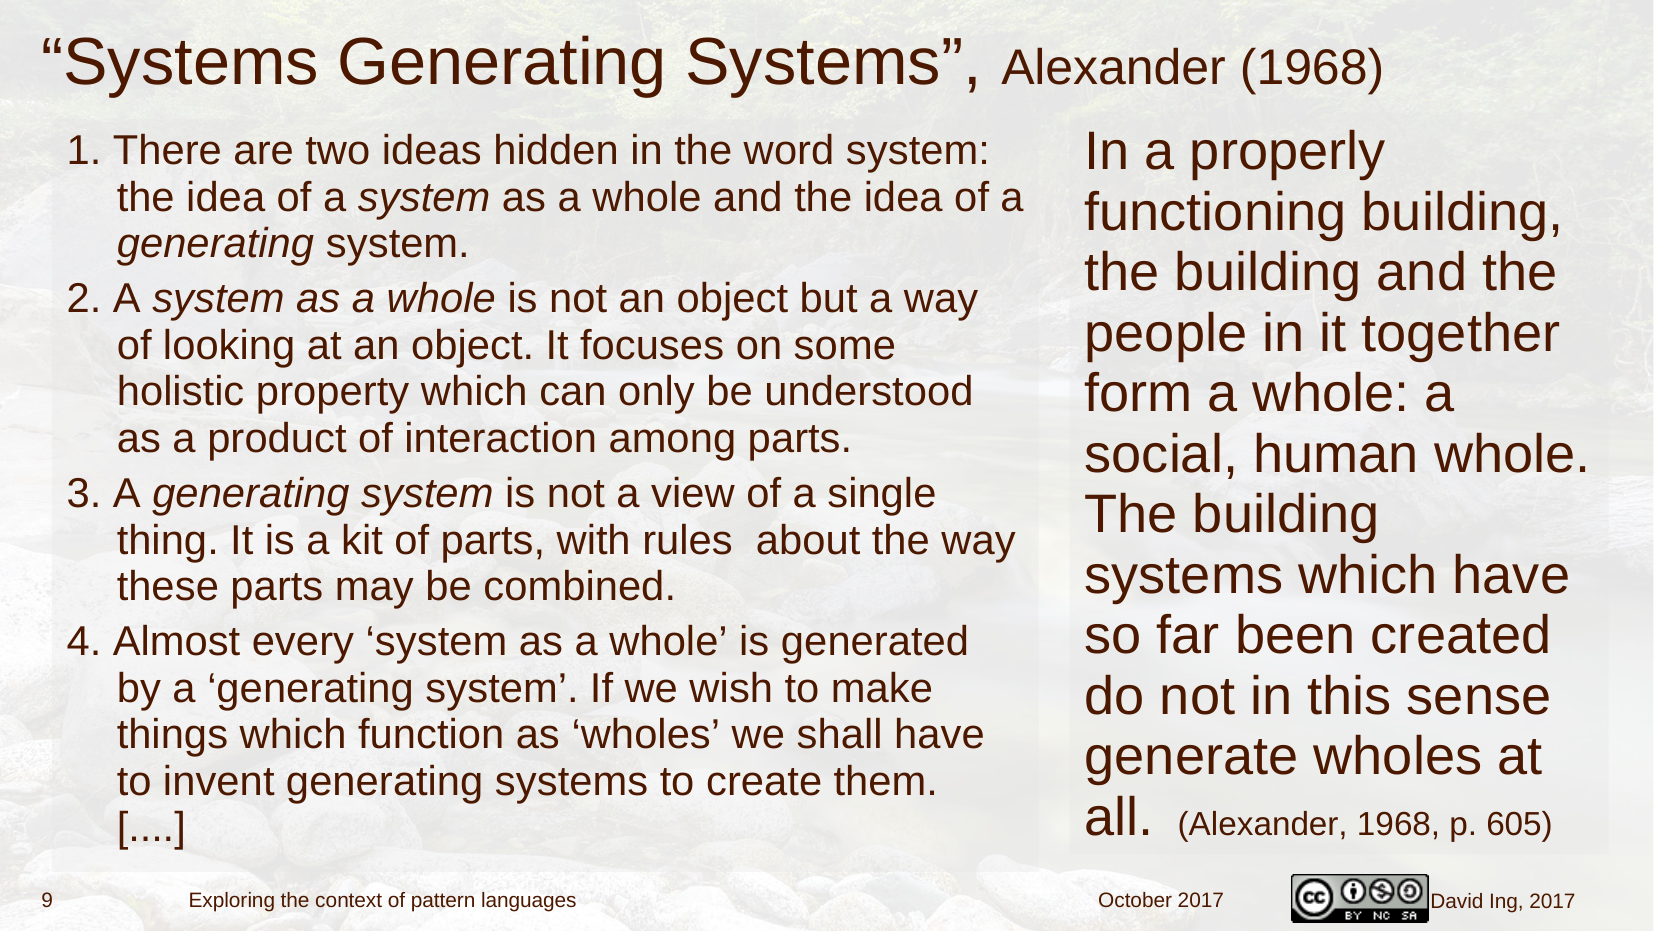

# “Systems Generating Systems”, Alexander (1968)
In a properly functioning building, the building and the people in it together form a whole: a social, human whole. The building systems which have so far been created do not in this sense generate wholes at all. (Alexander, 1968, p. 605)
1. There are two ideas hidden in the word system: the idea of a system as a whole and the idea of a generating system.
2. A system as a whole is not an object but a way of looking at an object. It focuses on some holistic property which can only be understood as a product of interaction among parts.
3. A generating system is not a view of a single thing. It is a kit of parts, with rules about the way these parts may be combined.
4. Almost every ‘system as a whole’ is generated by a ‘generating system’. If we wish to make things which function as ‘wholes’ we shall have to invent generating systems to create them. [....]
Exploring the context of pattern languages
October 2017
9